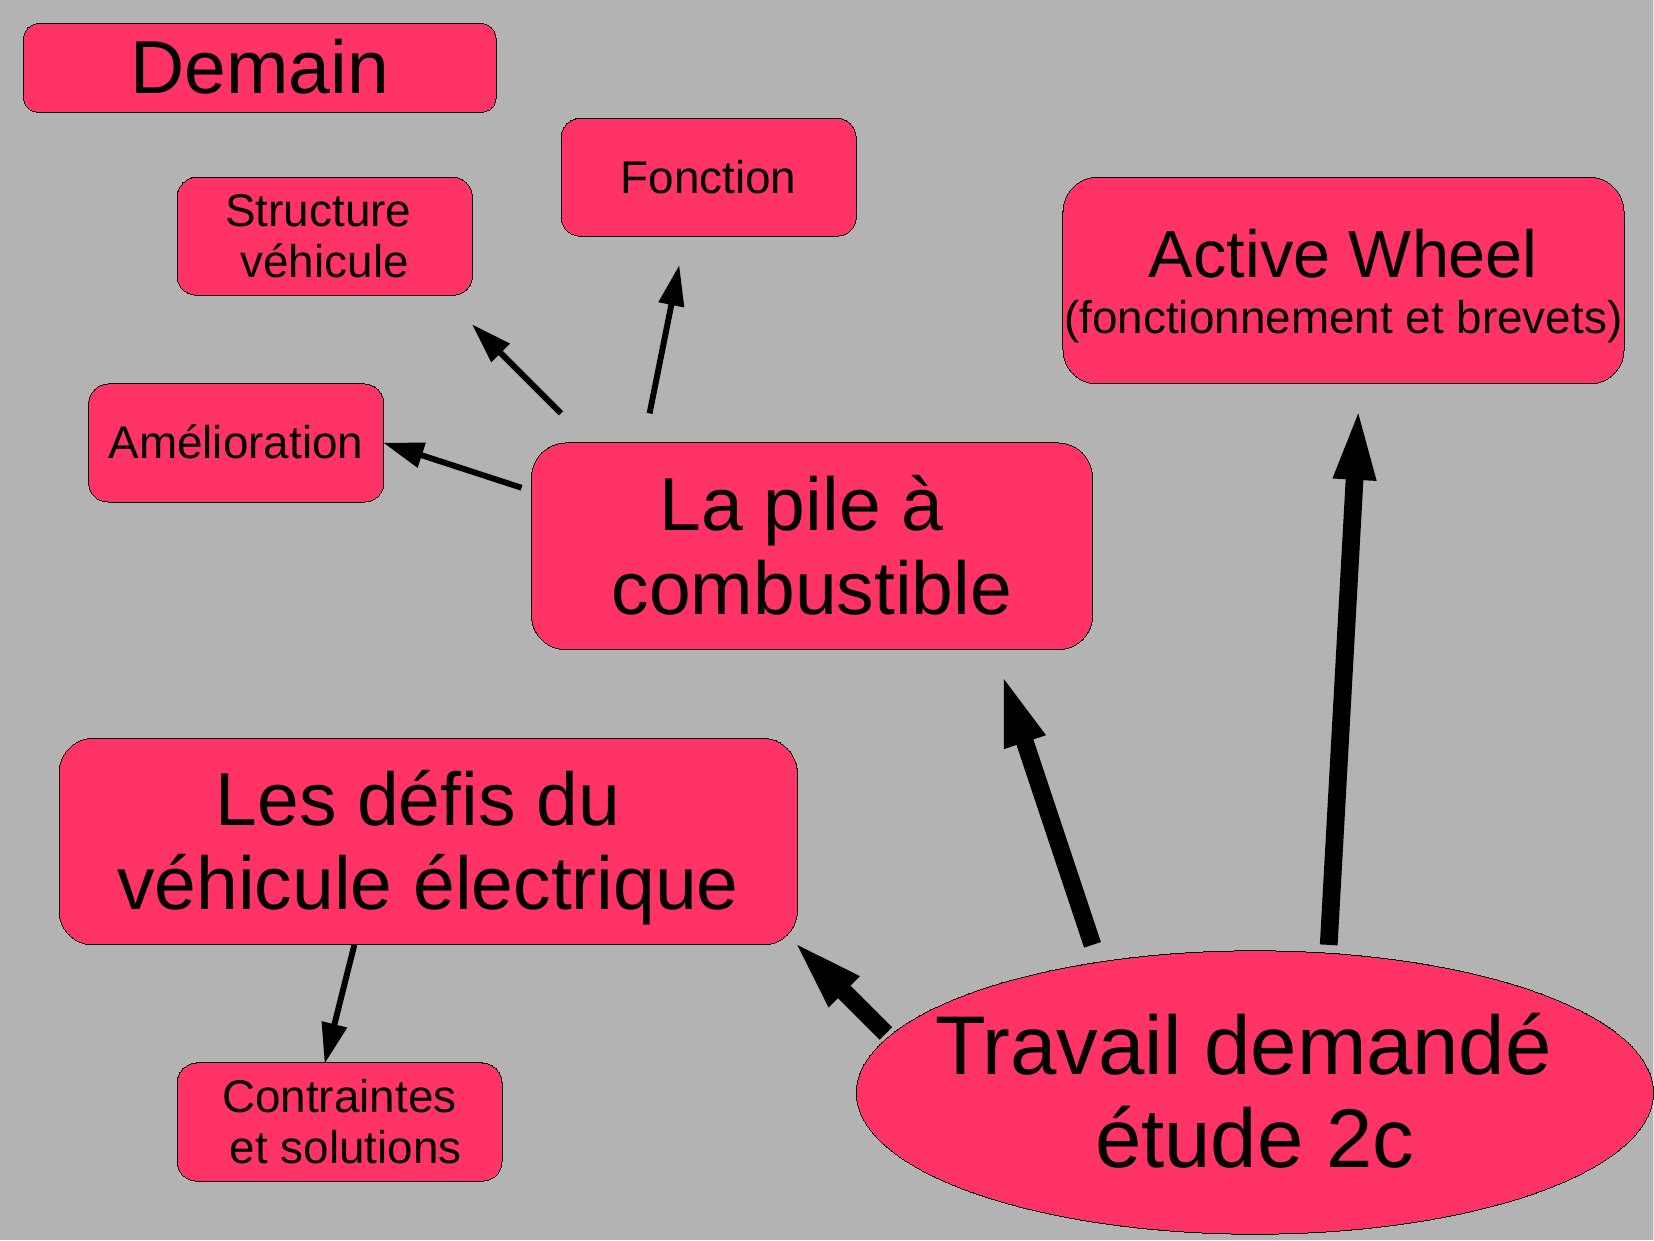

Demain
Fonction
Structure
véhicule
Active Wheel
(fonctionnement et brevets)
Amélioration
La pile à
combustible
Les défis du
véhicule électrique
Travail demandé
étude 2c
Contraintes
 et solutions